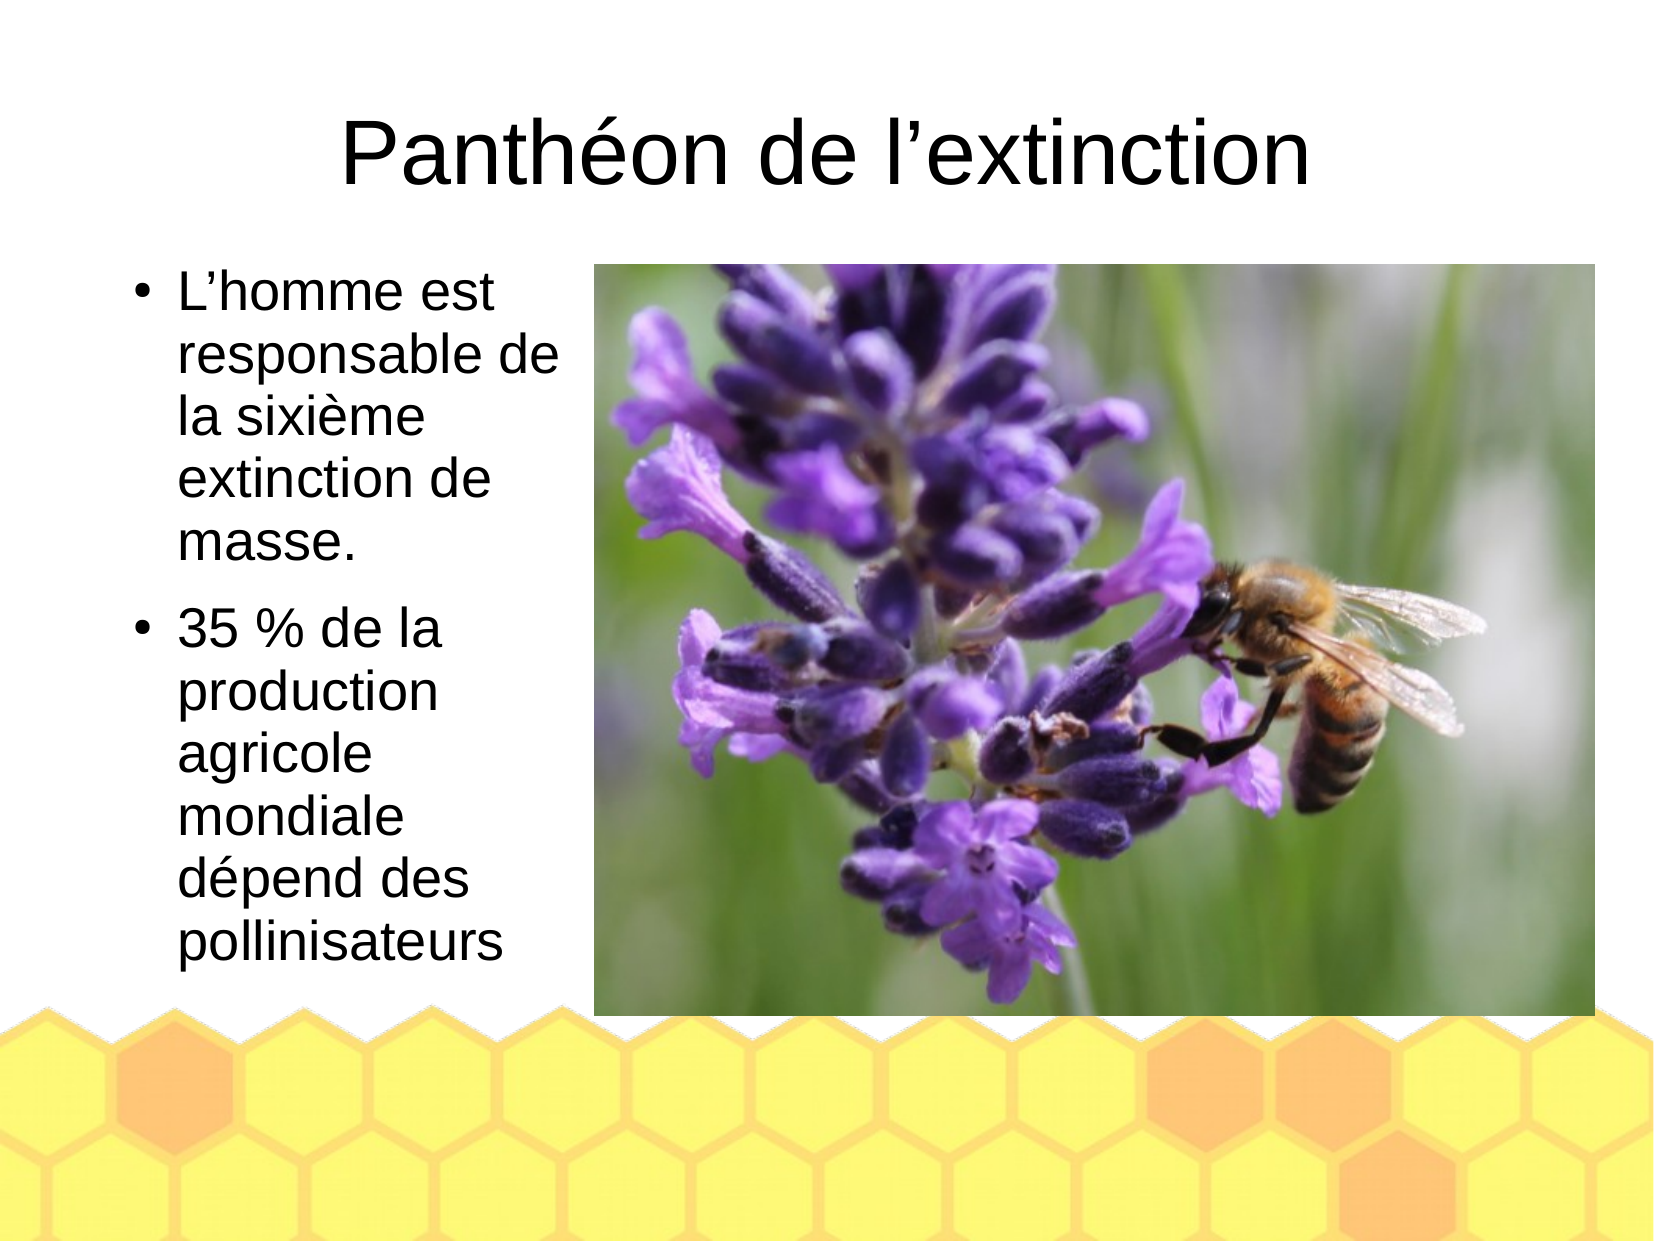

# Panthéon de l’extinction
L’homme est responsable de la sixième extinction de masse.
35 % de la production agricole mondiale dépend des pollinisateurs